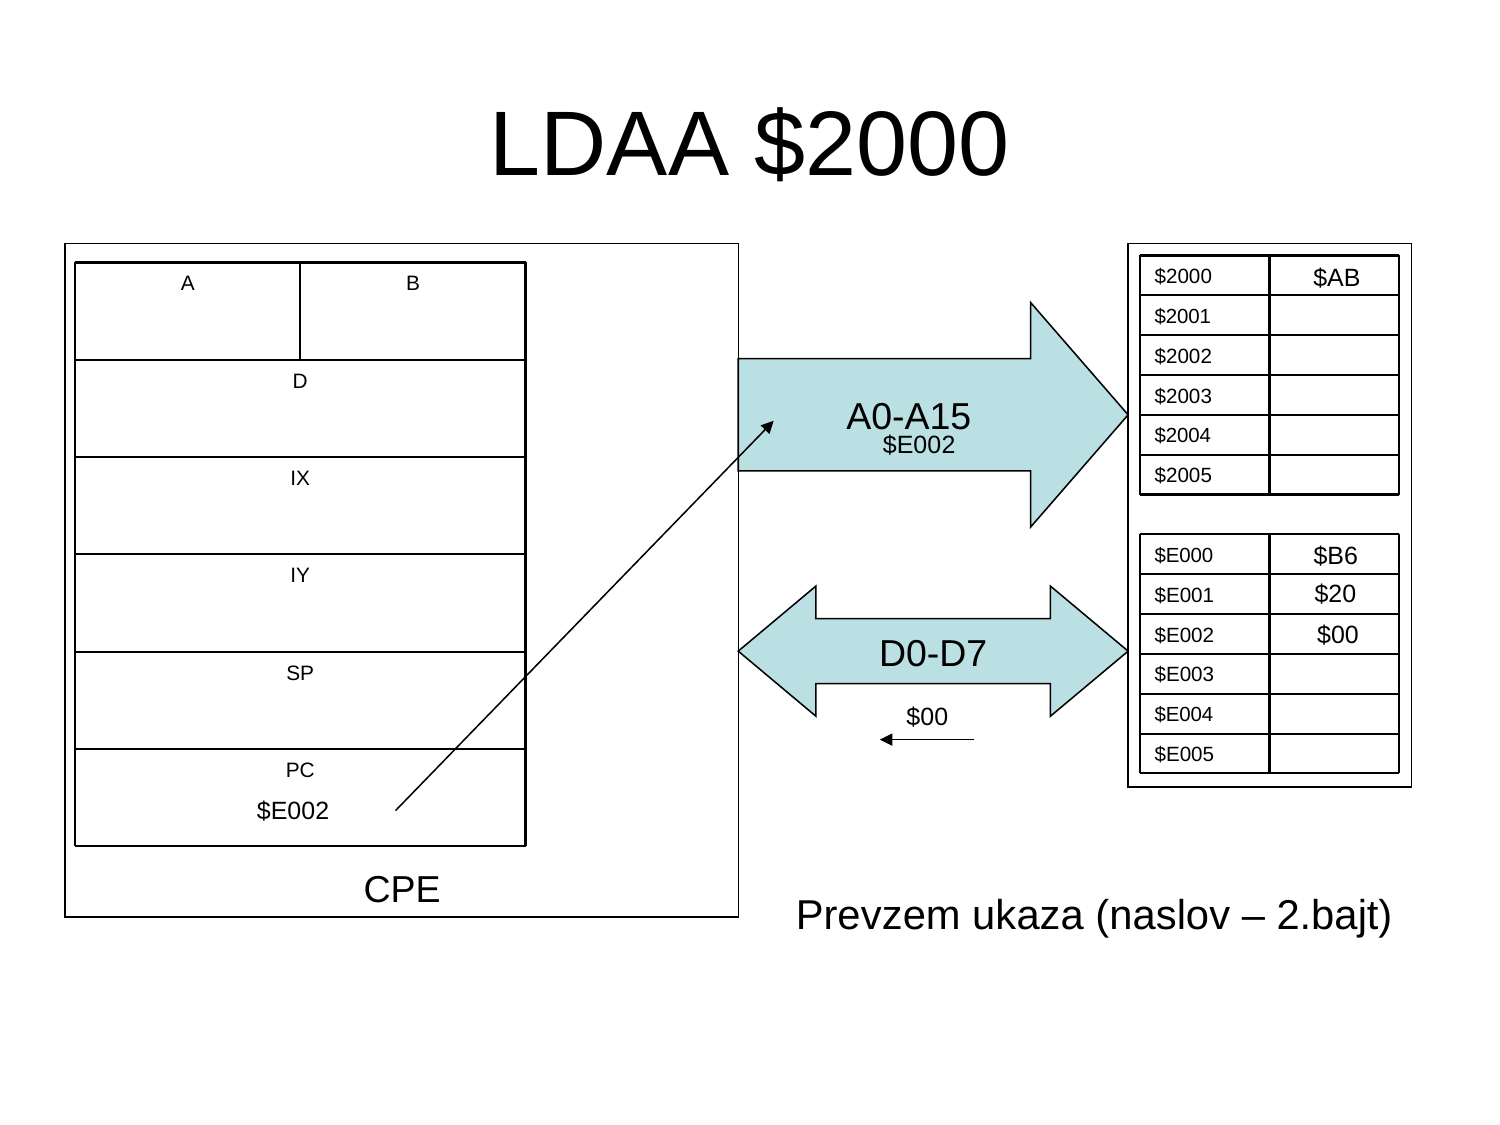

LDAA $2000
A
B
D
IX
IY
SP
PC
CPE
$2000
$2001
$2002
$2003
$2004
$2005
$E000
$E001
$E002
$E003
$E004
$E005
$AB
A0-A15
$E002
$E002
$B6
$20
D0-D7
$00
$00
Prevzem ukaza (naslov – 2.bajt)